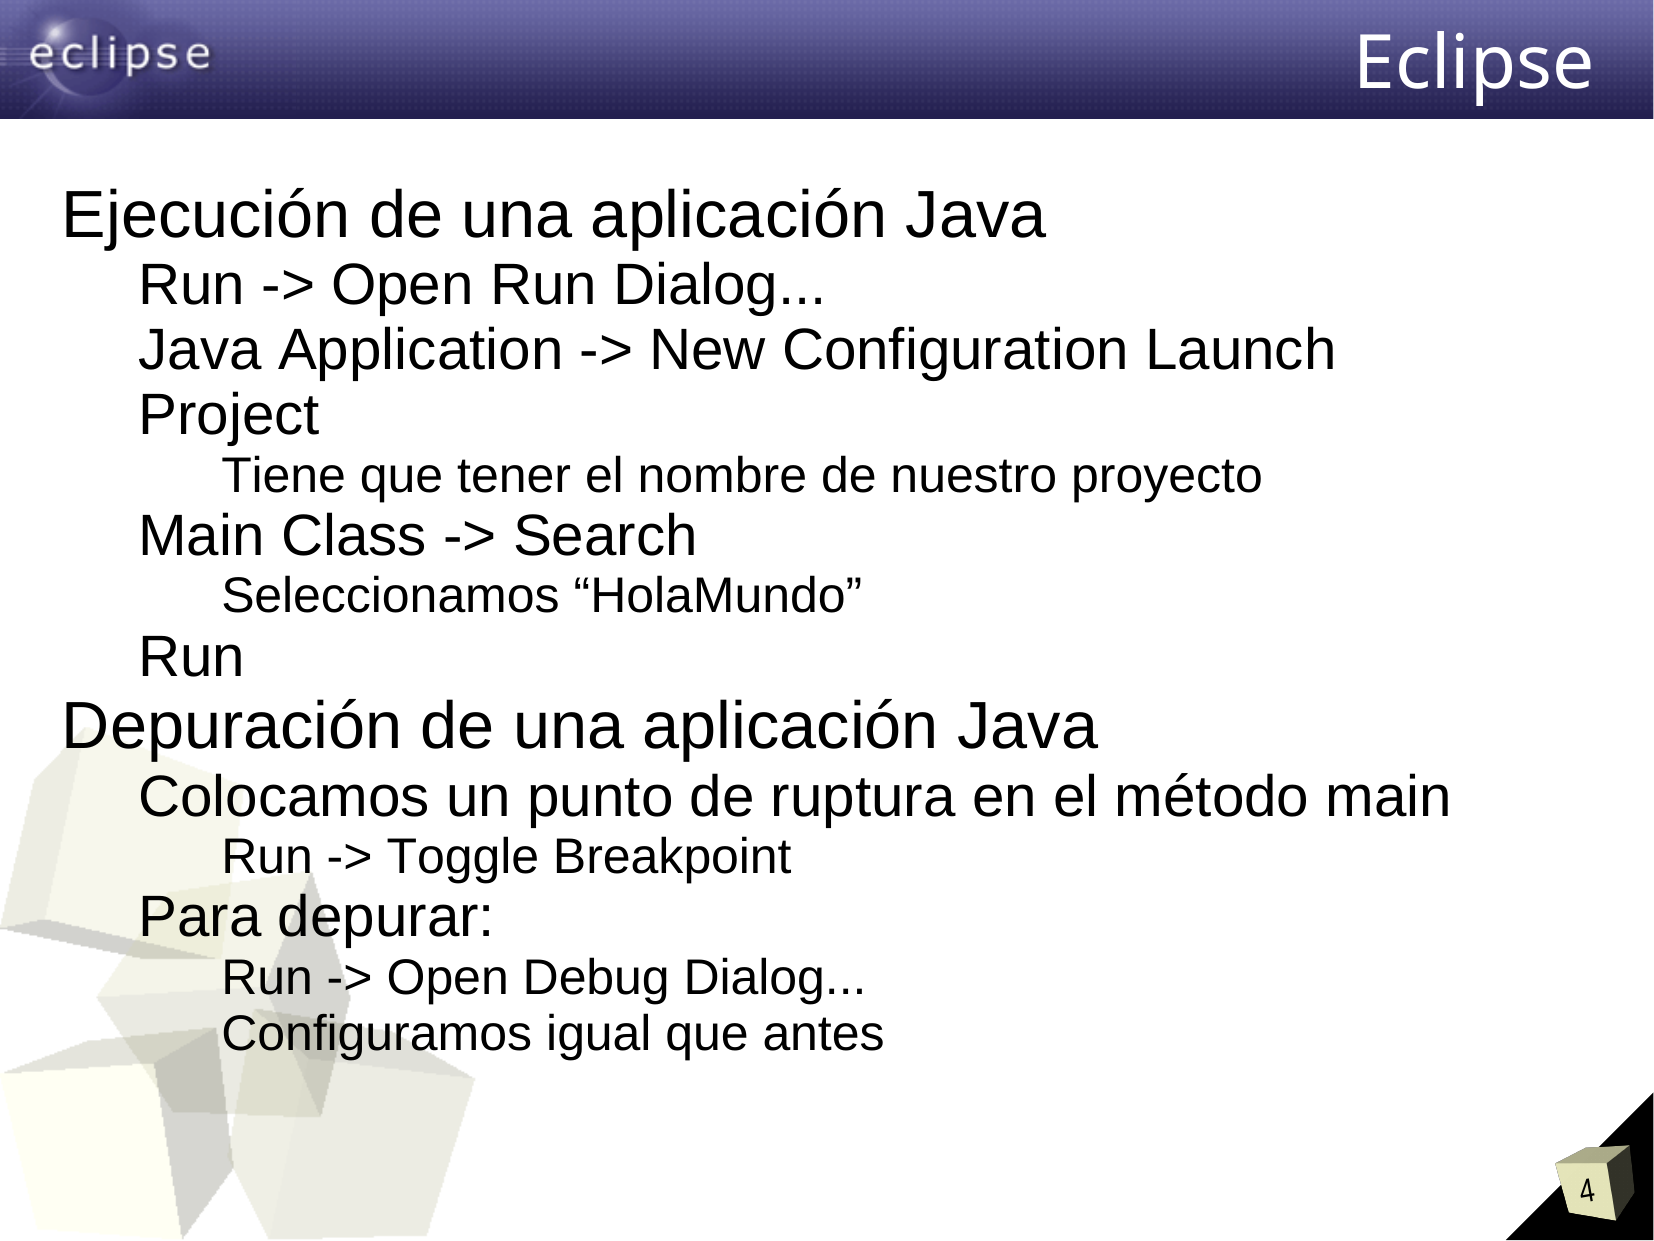

# Eclipse
Ejecución de una aplicación Java
Run -> Open Run Dialog...
Java Application -> New Configuration Launch
Project
Tiene que tener el nombre de nuestro proyecto
Main Class -> Search
Seleccionamos “HolaMundo”
Run
Depuración de una aplicación Java
Colocamos un punto de ruptura en el método main
Run -> Toggle Breakpoint
Para depurar:
Run -> Open Debug Dialog...
Configuramos igual que antes